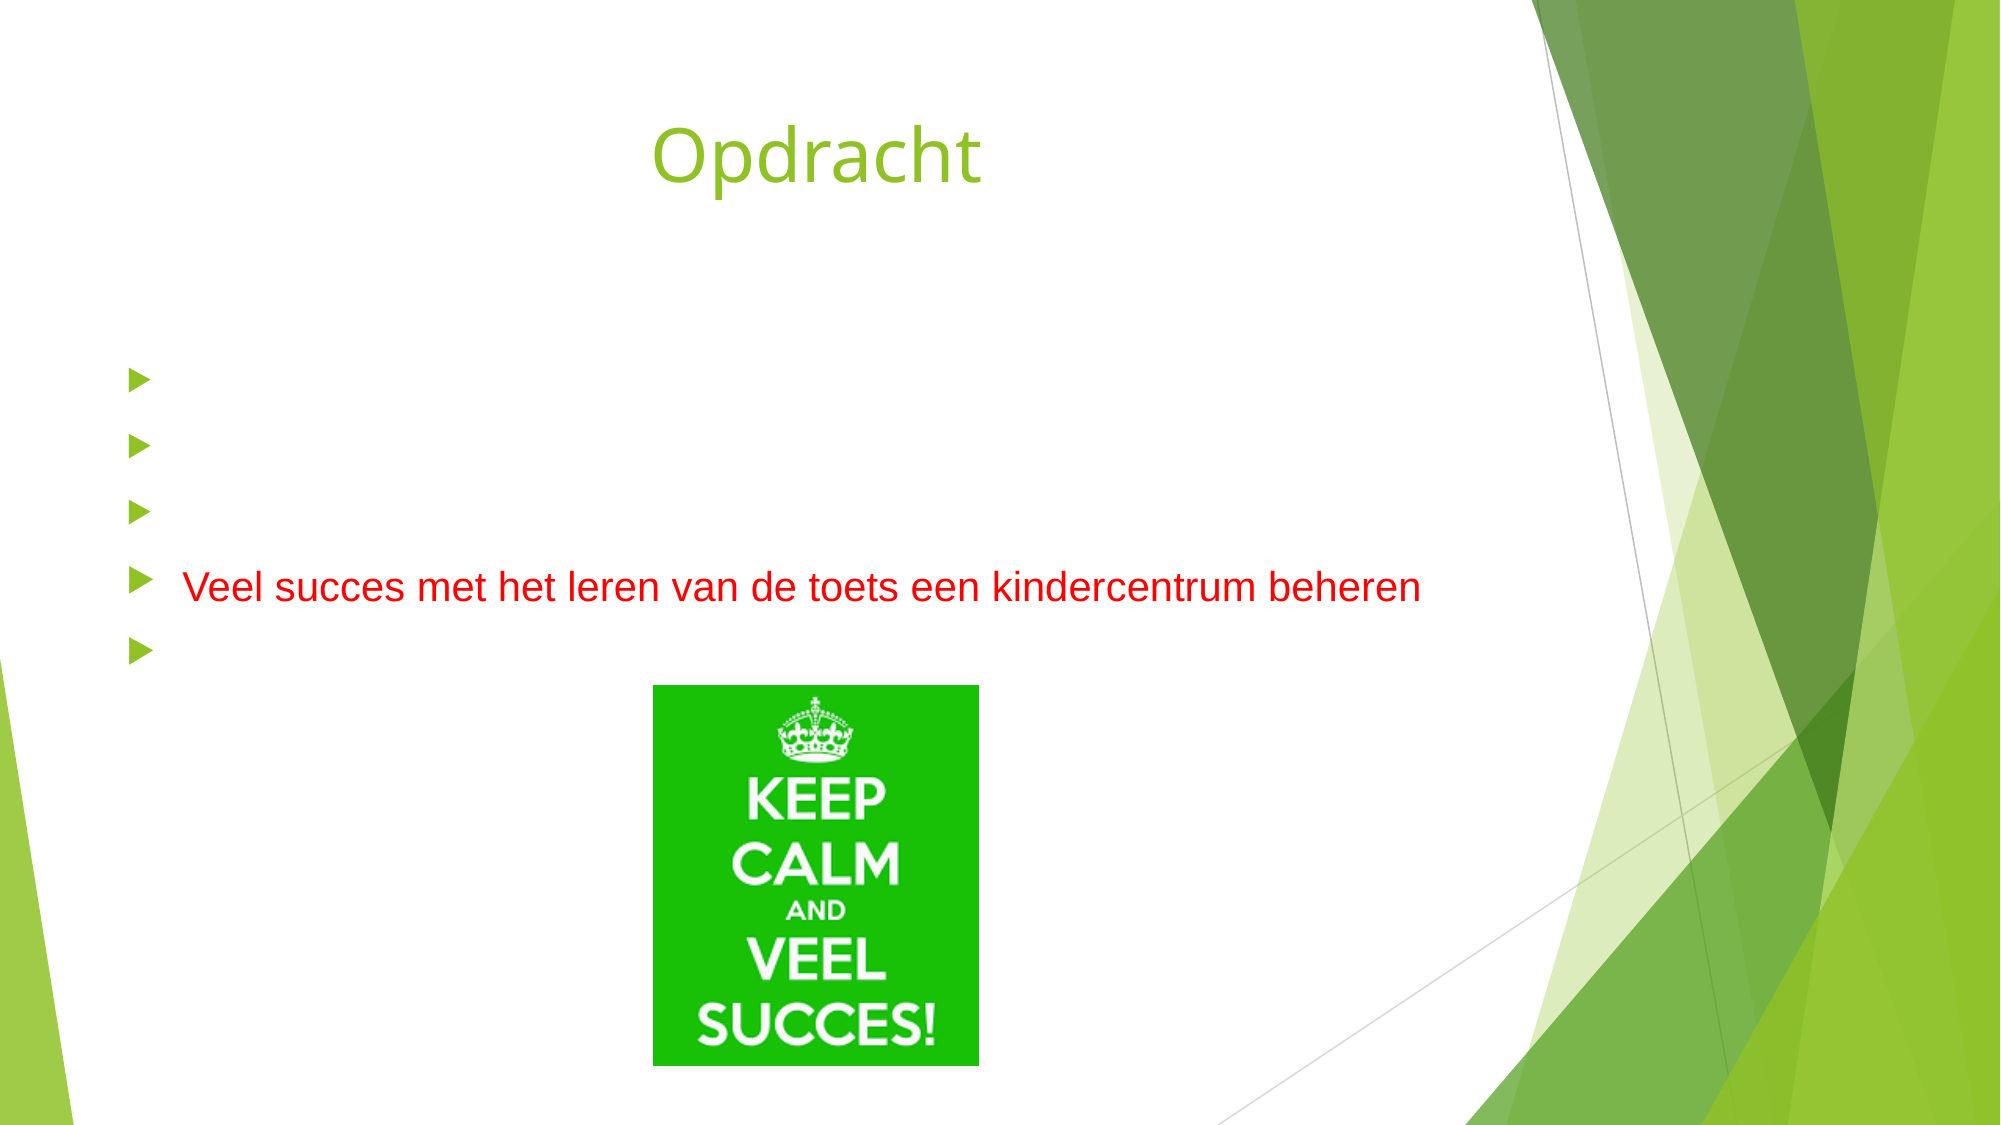

# Opdracht
Veel succes met het leren van de toets een kindercentrum beheren